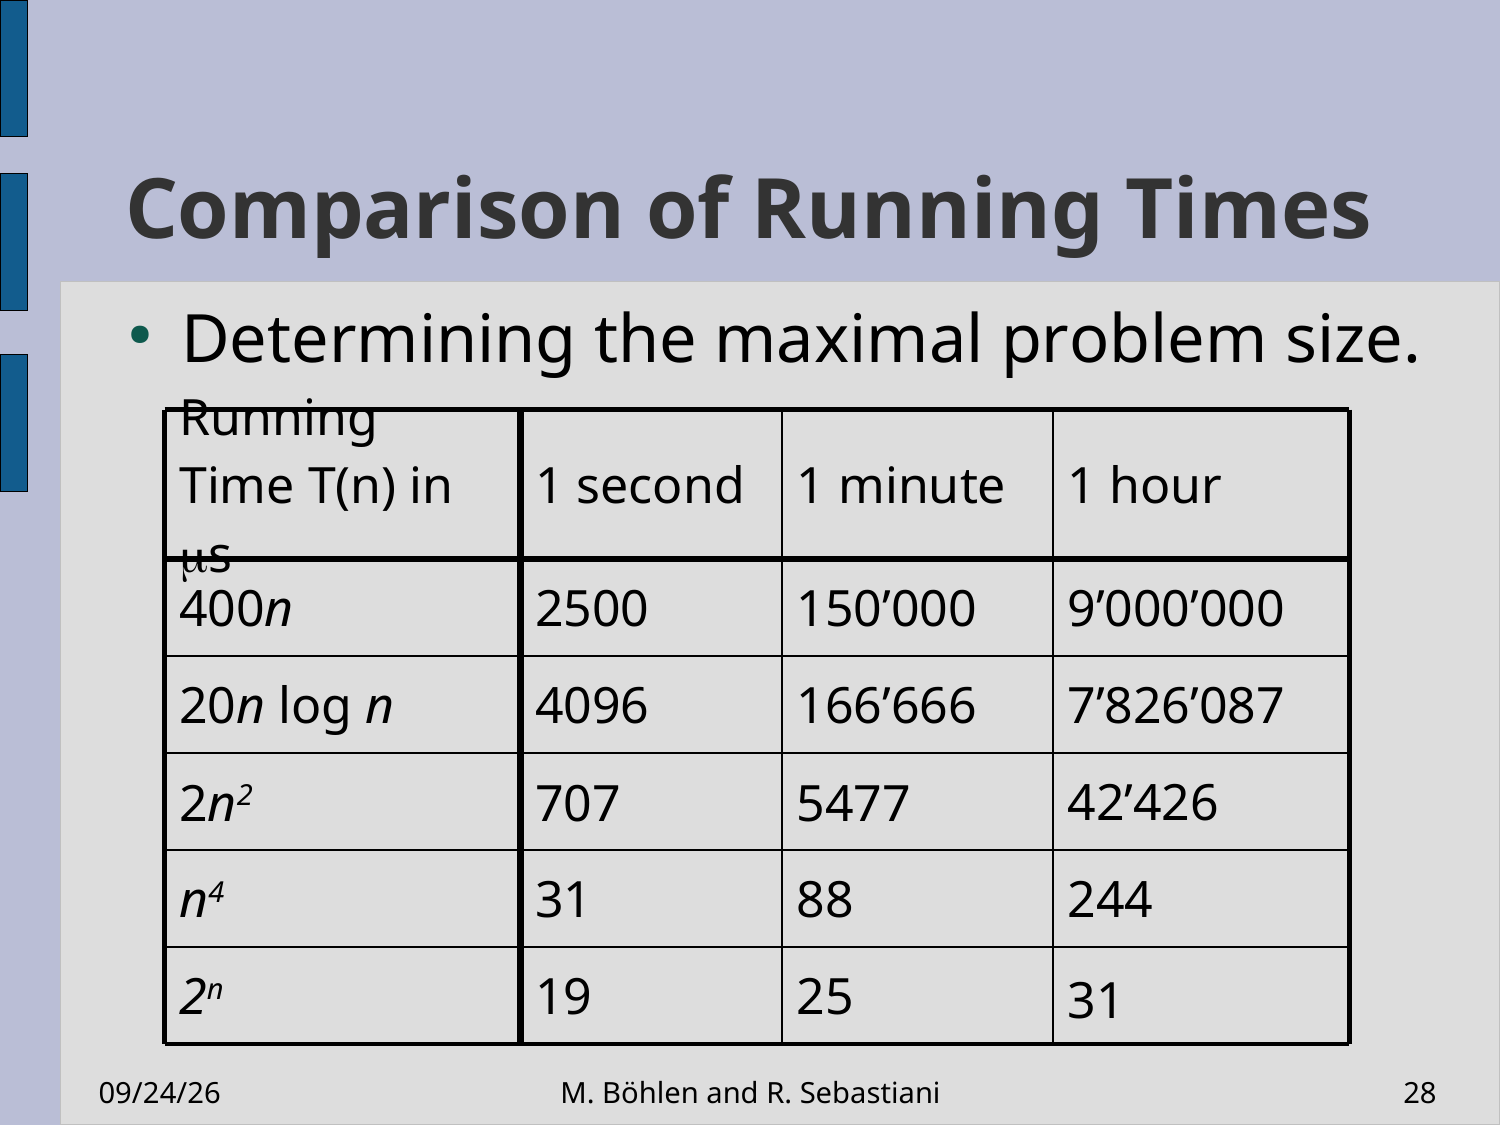

# Comparison of Running Times
Determining the maximal problem size.
Running Time T(n) in s
1 second
1 minute
1 hour
400n
2500
150’000
9’000’000
20n log n
4096
166’666
7’826’087
42’426
2n2
707
5477
n4
31
88
244
2n
19
25
31
M. Böhlen and R. Sebastiani
28